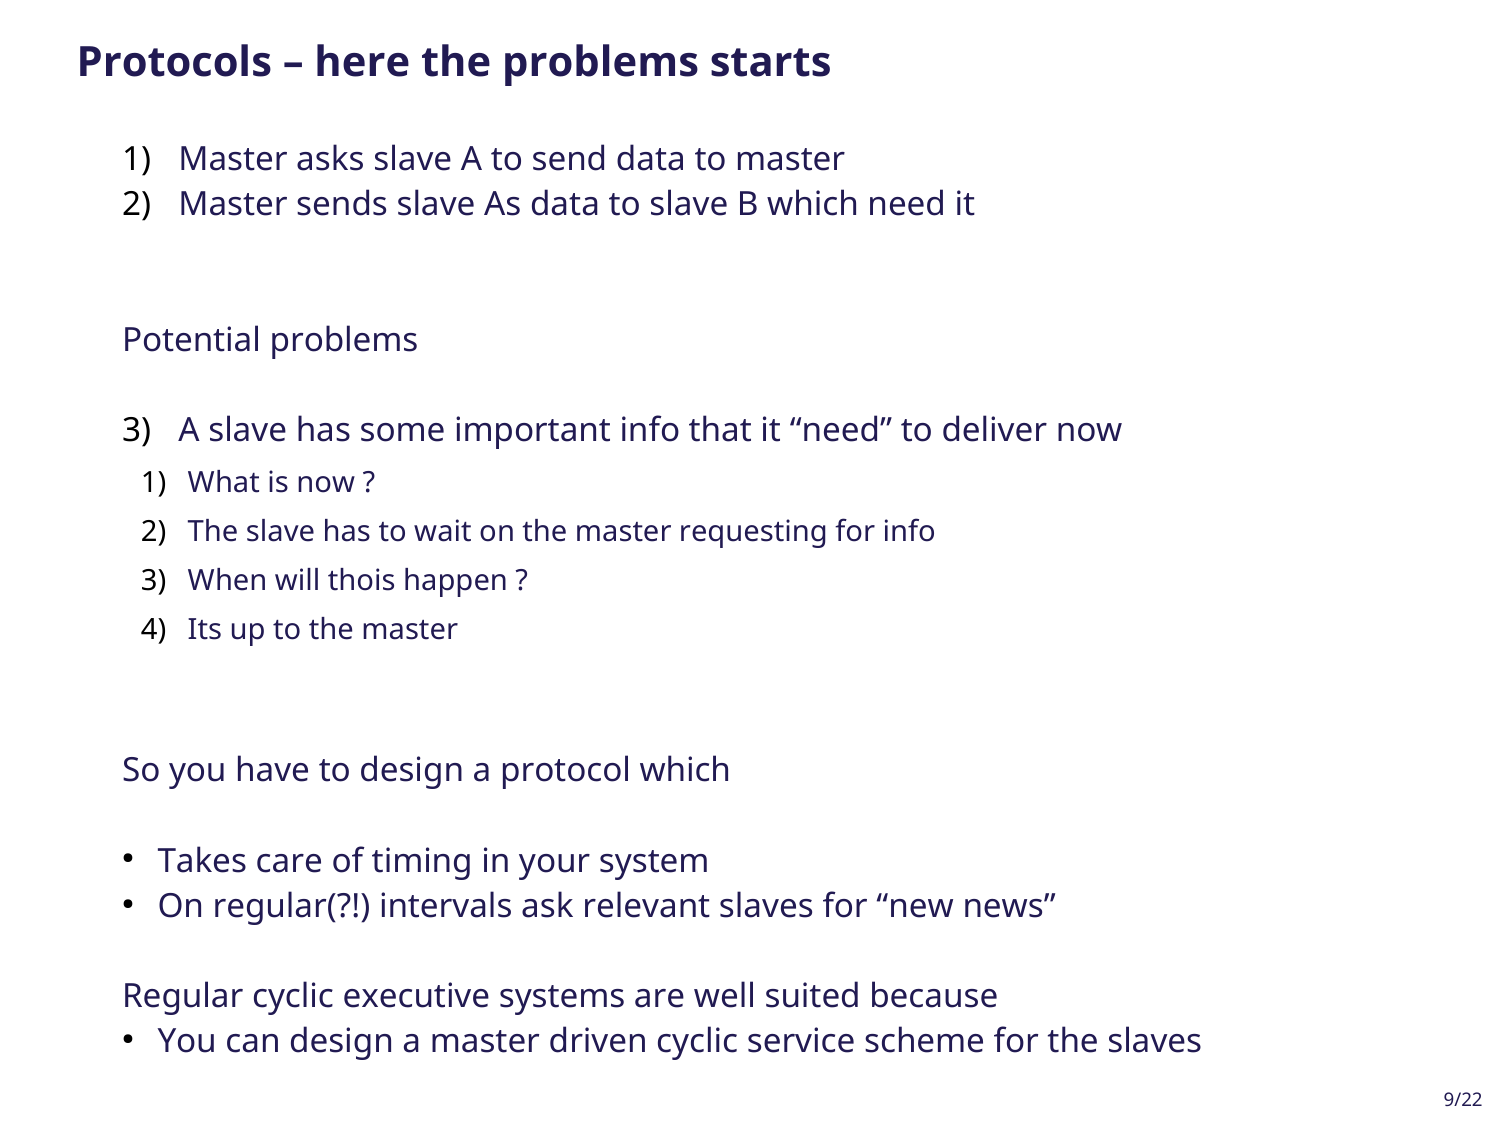

# Protocols – here the problems starts
Master asks slave A to send data to master
Master sends slave As data to slave B which need it
Potential problems
A slave has some important info that it “need” to deliver now
What is now ?
The slave has to wait on the master requesting for info
When will thois happen ?
Its up to the master
So you have to design a protocol which
Takes care of timing in your system
On regular(?!) intervals ask relevant slaves for “new news”
Regular cyclic executive systems are well suited because
You can design a master driven cyclic service scheme for the slaves